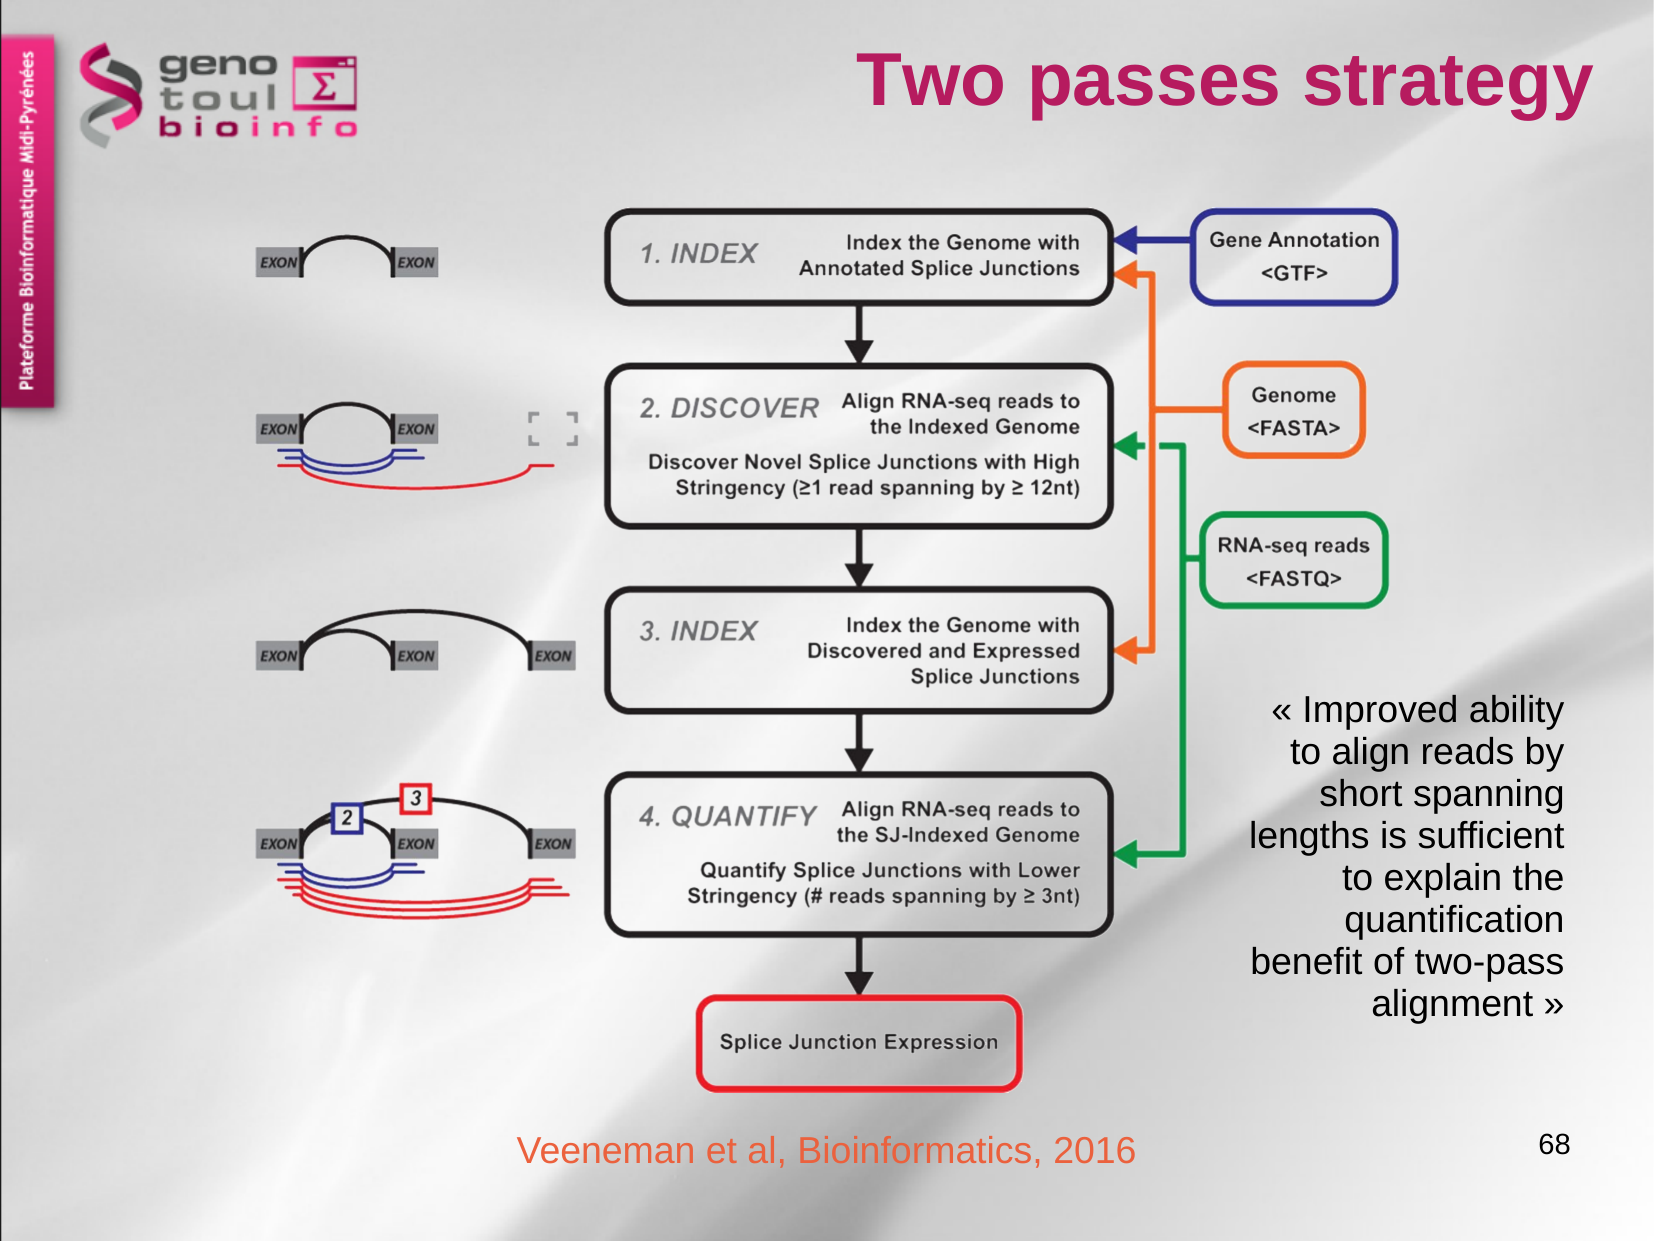

# Two passes strategy
« Improved ability to align reads by short spanning lengths is sufficient to explain the quantification benefit of two-pass alignment »
Veeneman et al, Bioinformatics, 2016